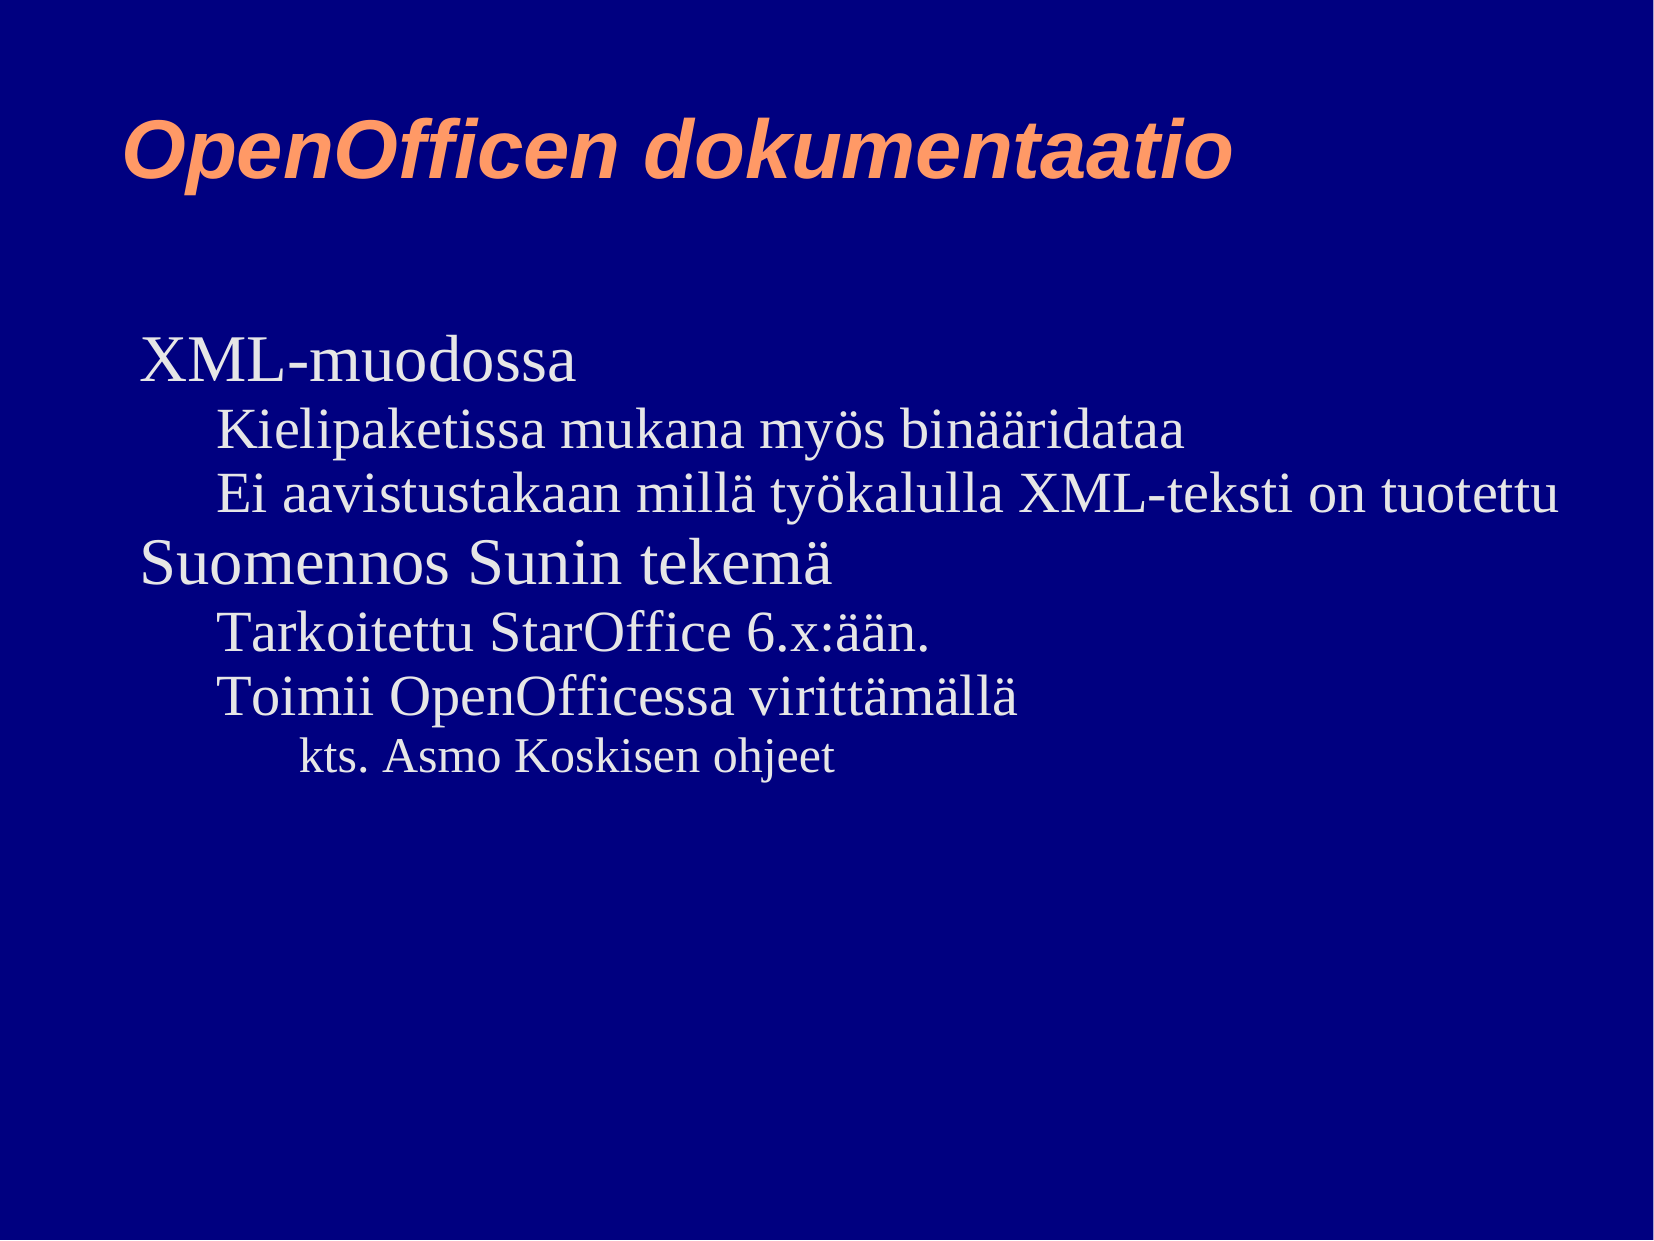

# OpenOfficen dokumentaatio
XML-muodossa
Kielipaketissa mukana myös binääridataa
Ei aavistustakaan millä työkalulla XML-teksti on tuotettu
Suomennos Sunin tekemä
Tarkoitettu StarOffice 6.x:ään.
Toimii OpenOfficessa virittämällä
kts. Asmo Koskisen ohjeet